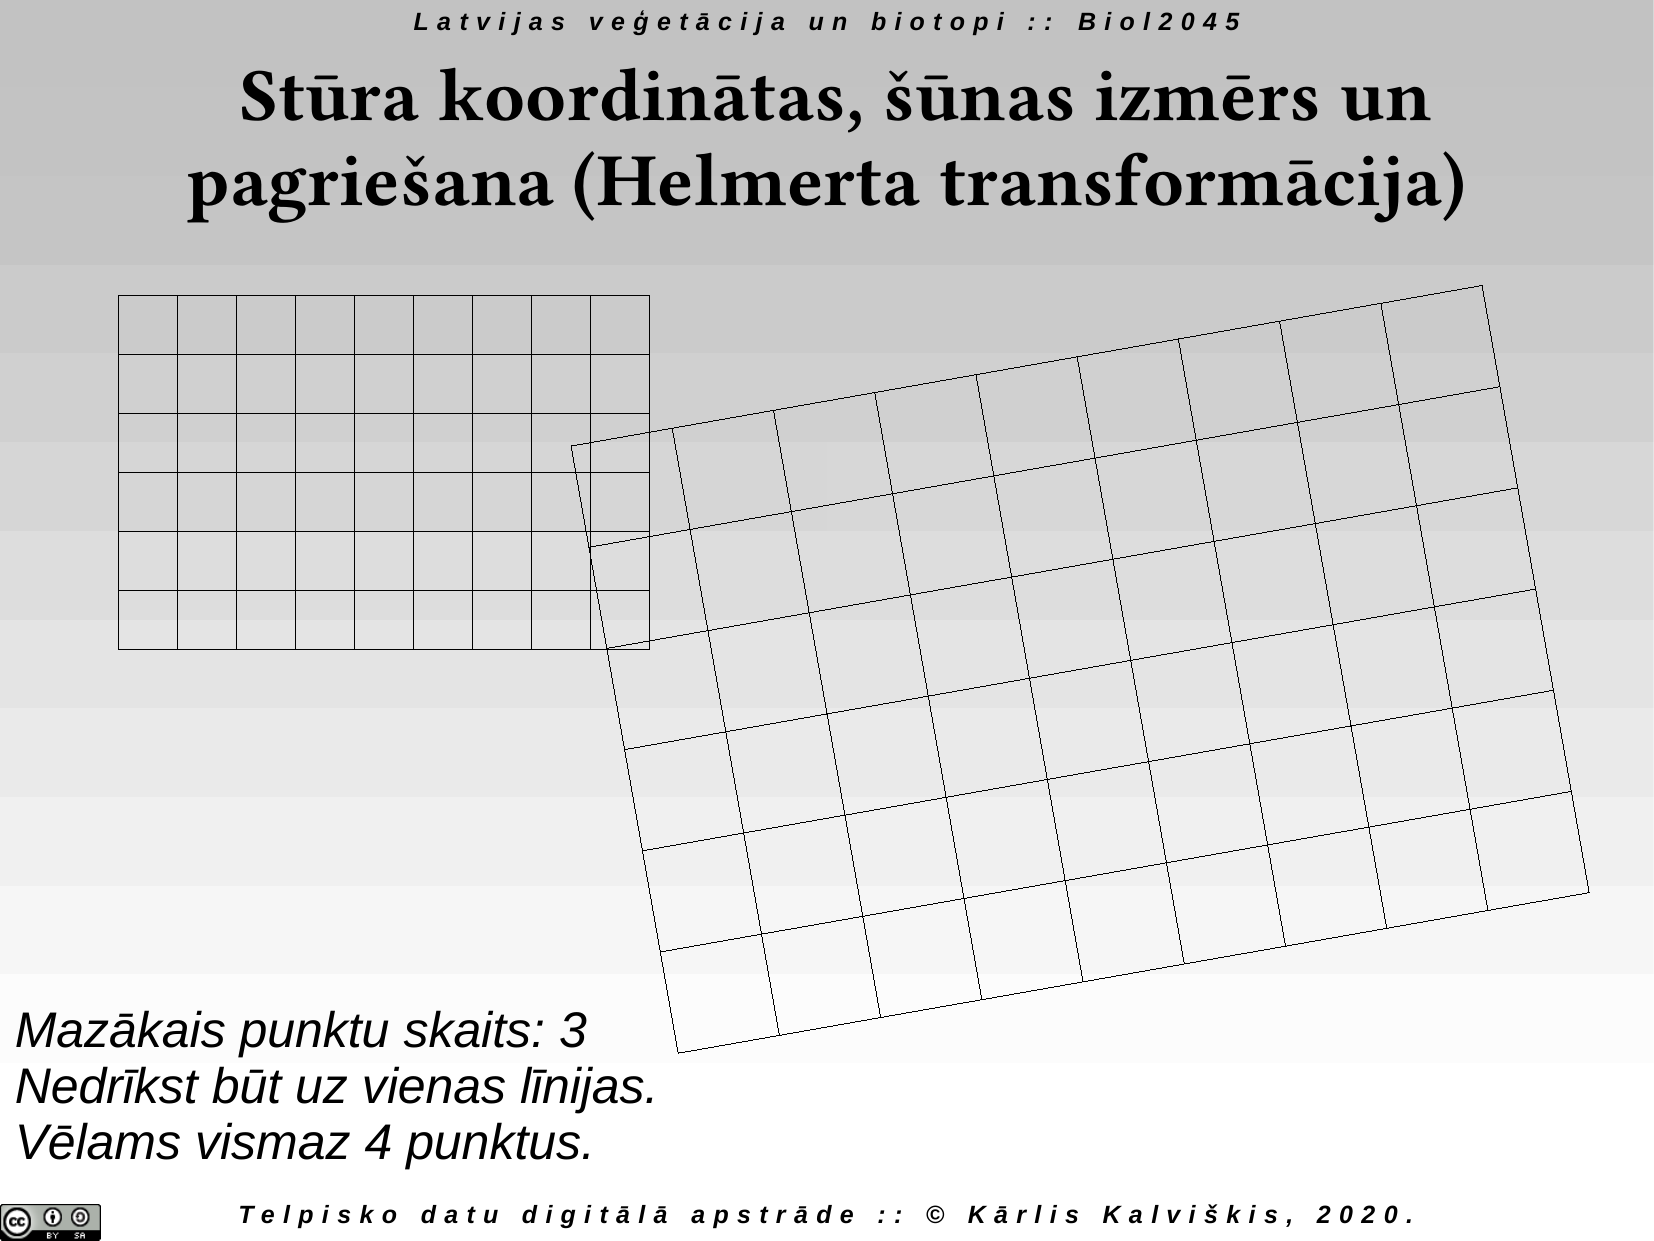

# Stūra koordinātas, šūnas izmērs un pagriešana (Helmerta transformācija)
Mazākais punktu skaits: 3
Nedrīkst būt uz vienas līnijas.
Vēlams vismaz 4 punktus.